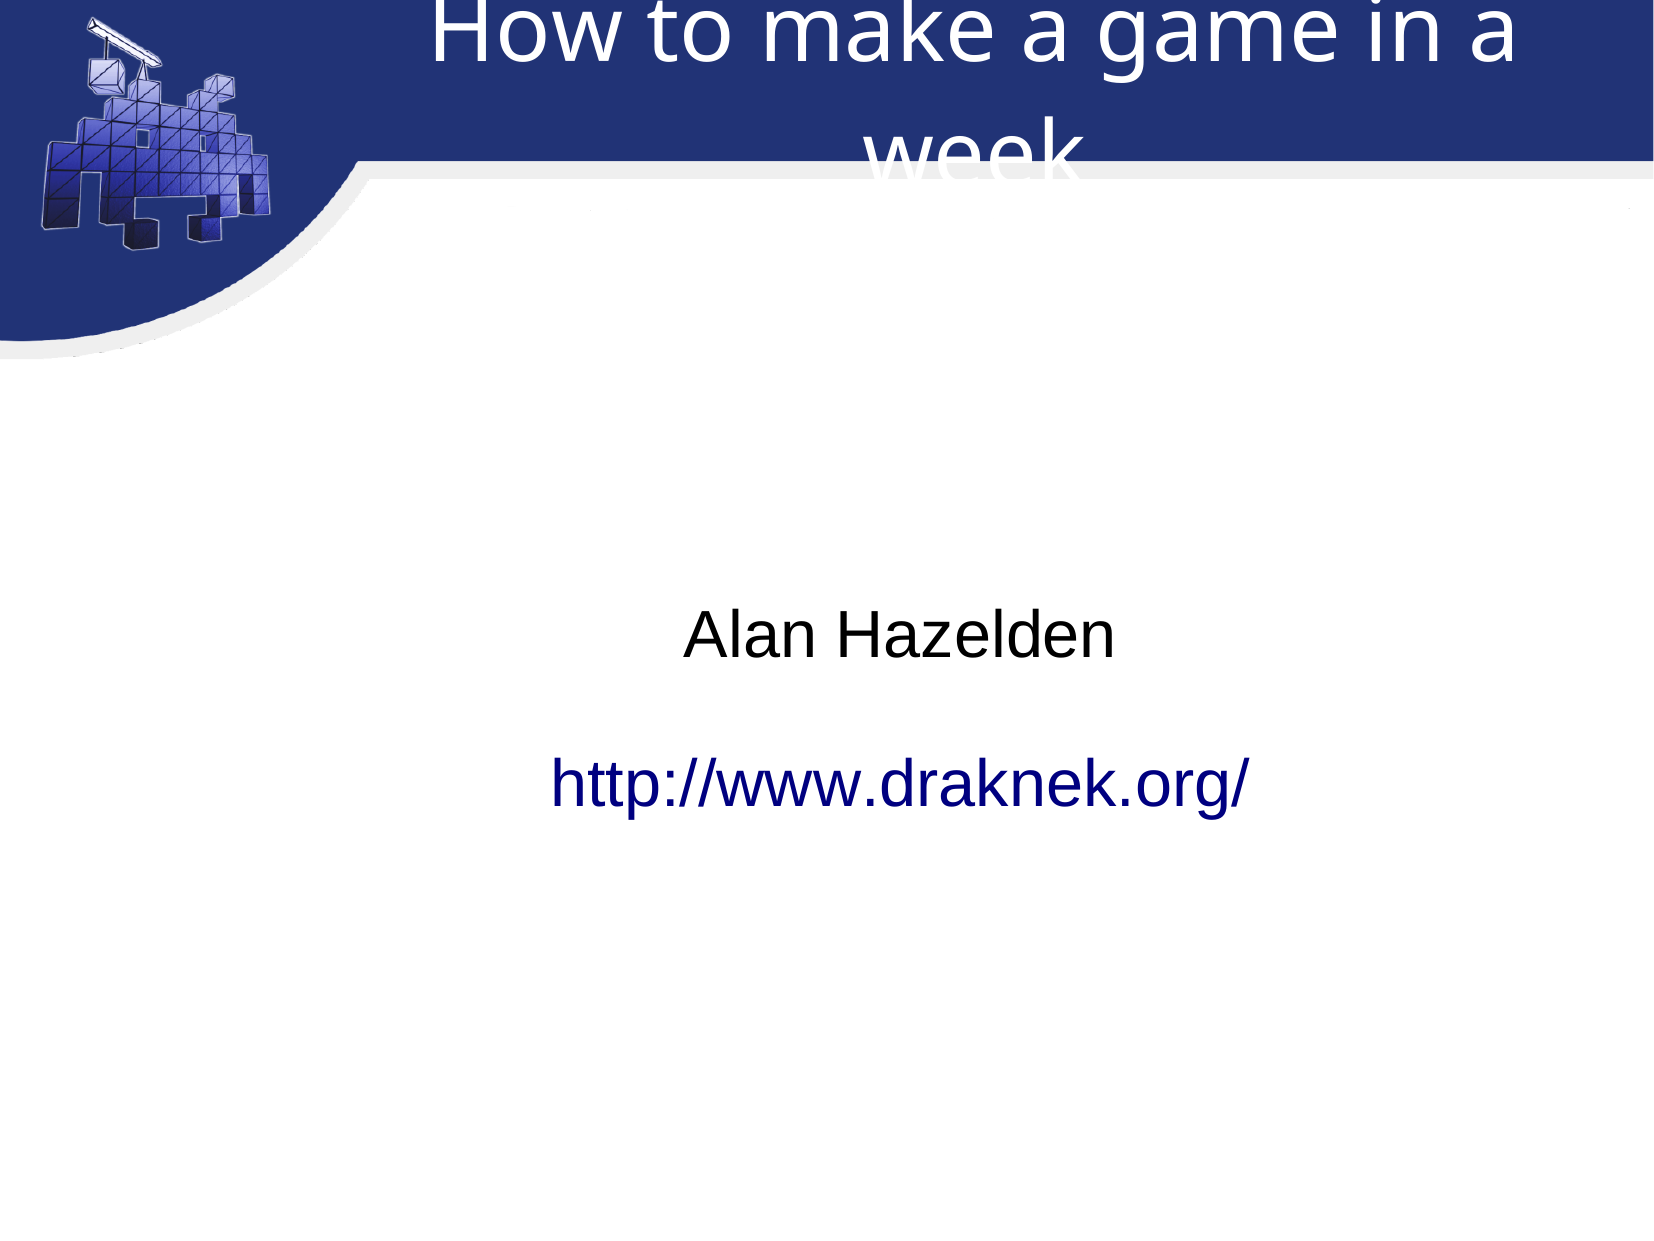

# How to make a game in a week
Alan Hazelden
http://www.draknek.org/